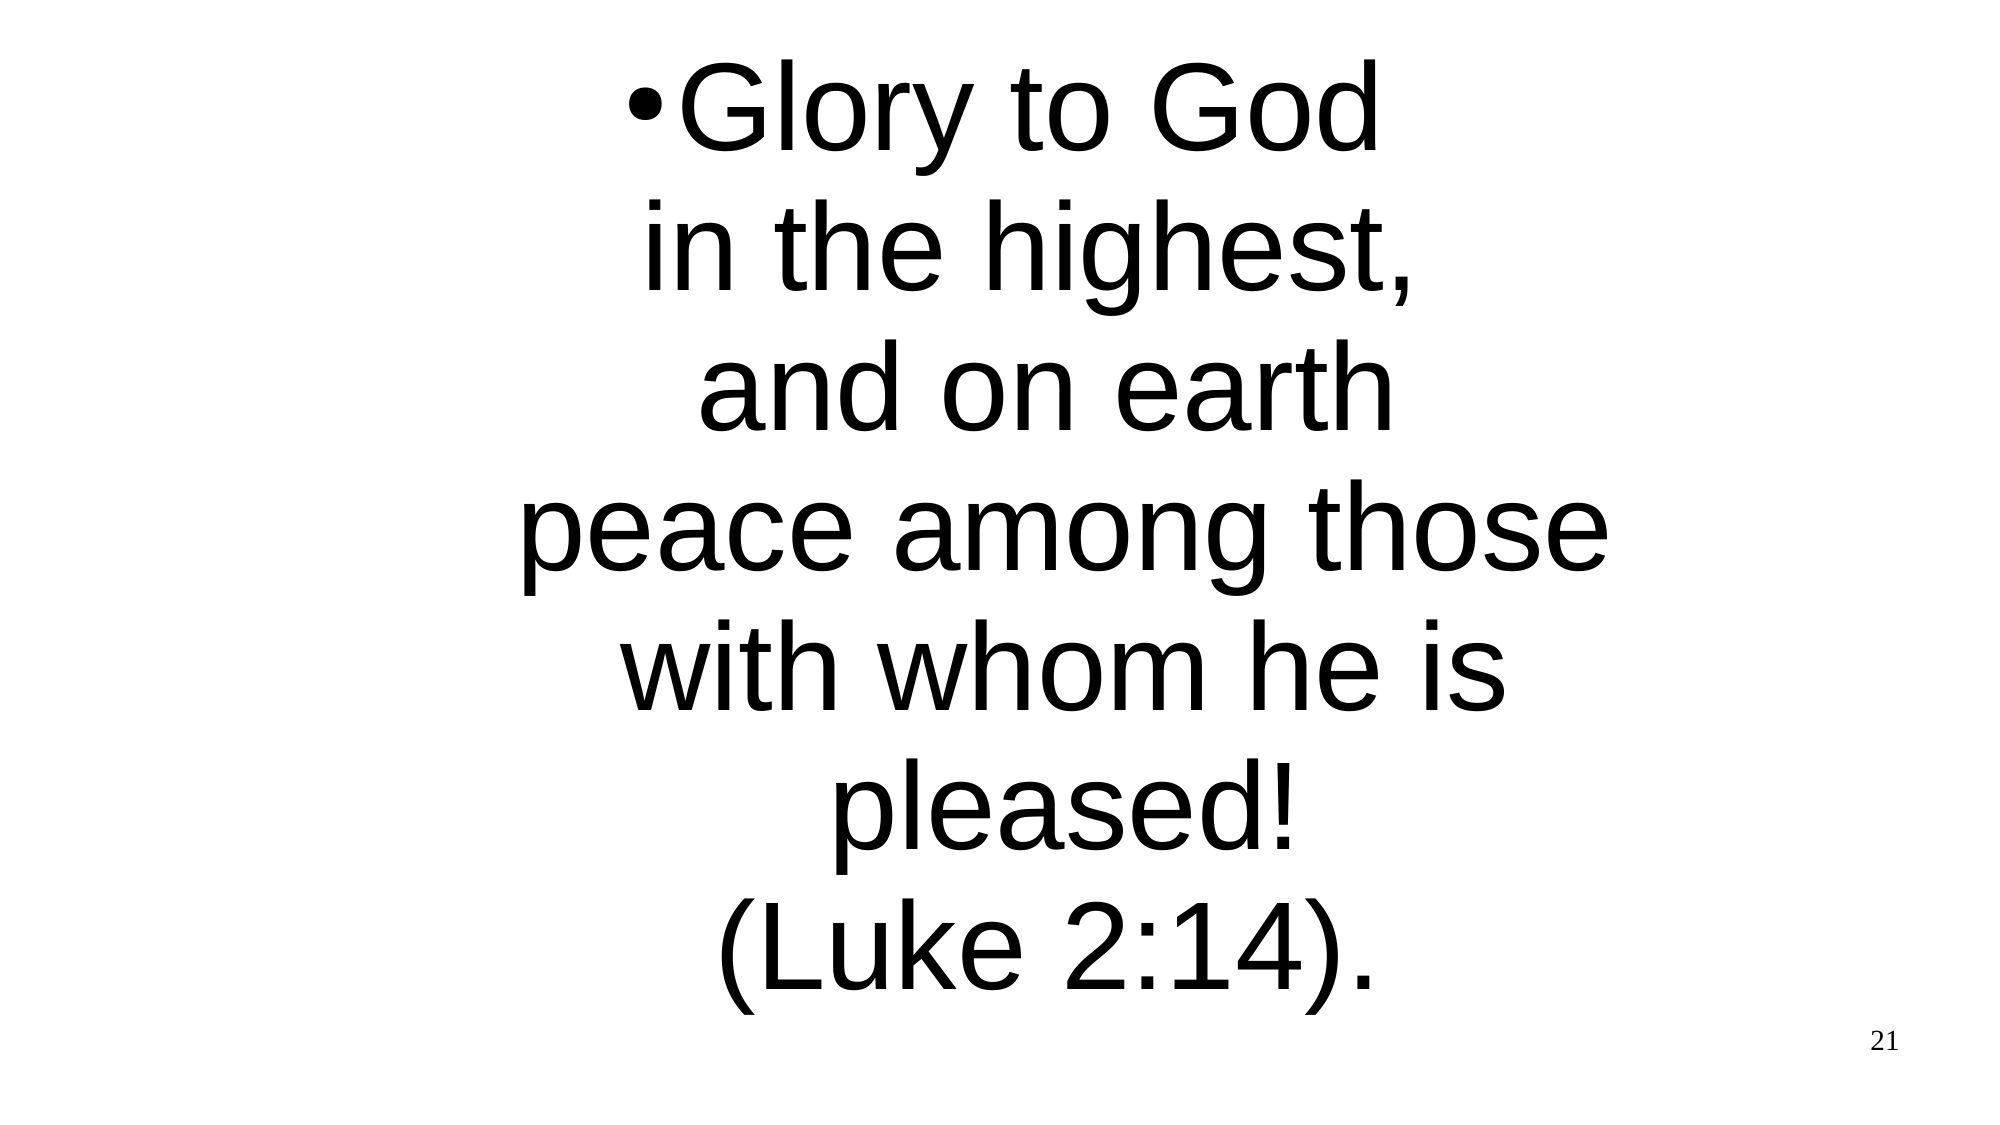

# Glory to God in the highest, and on earth peace among those with whom he is pleased! (Luke 2:14).
21